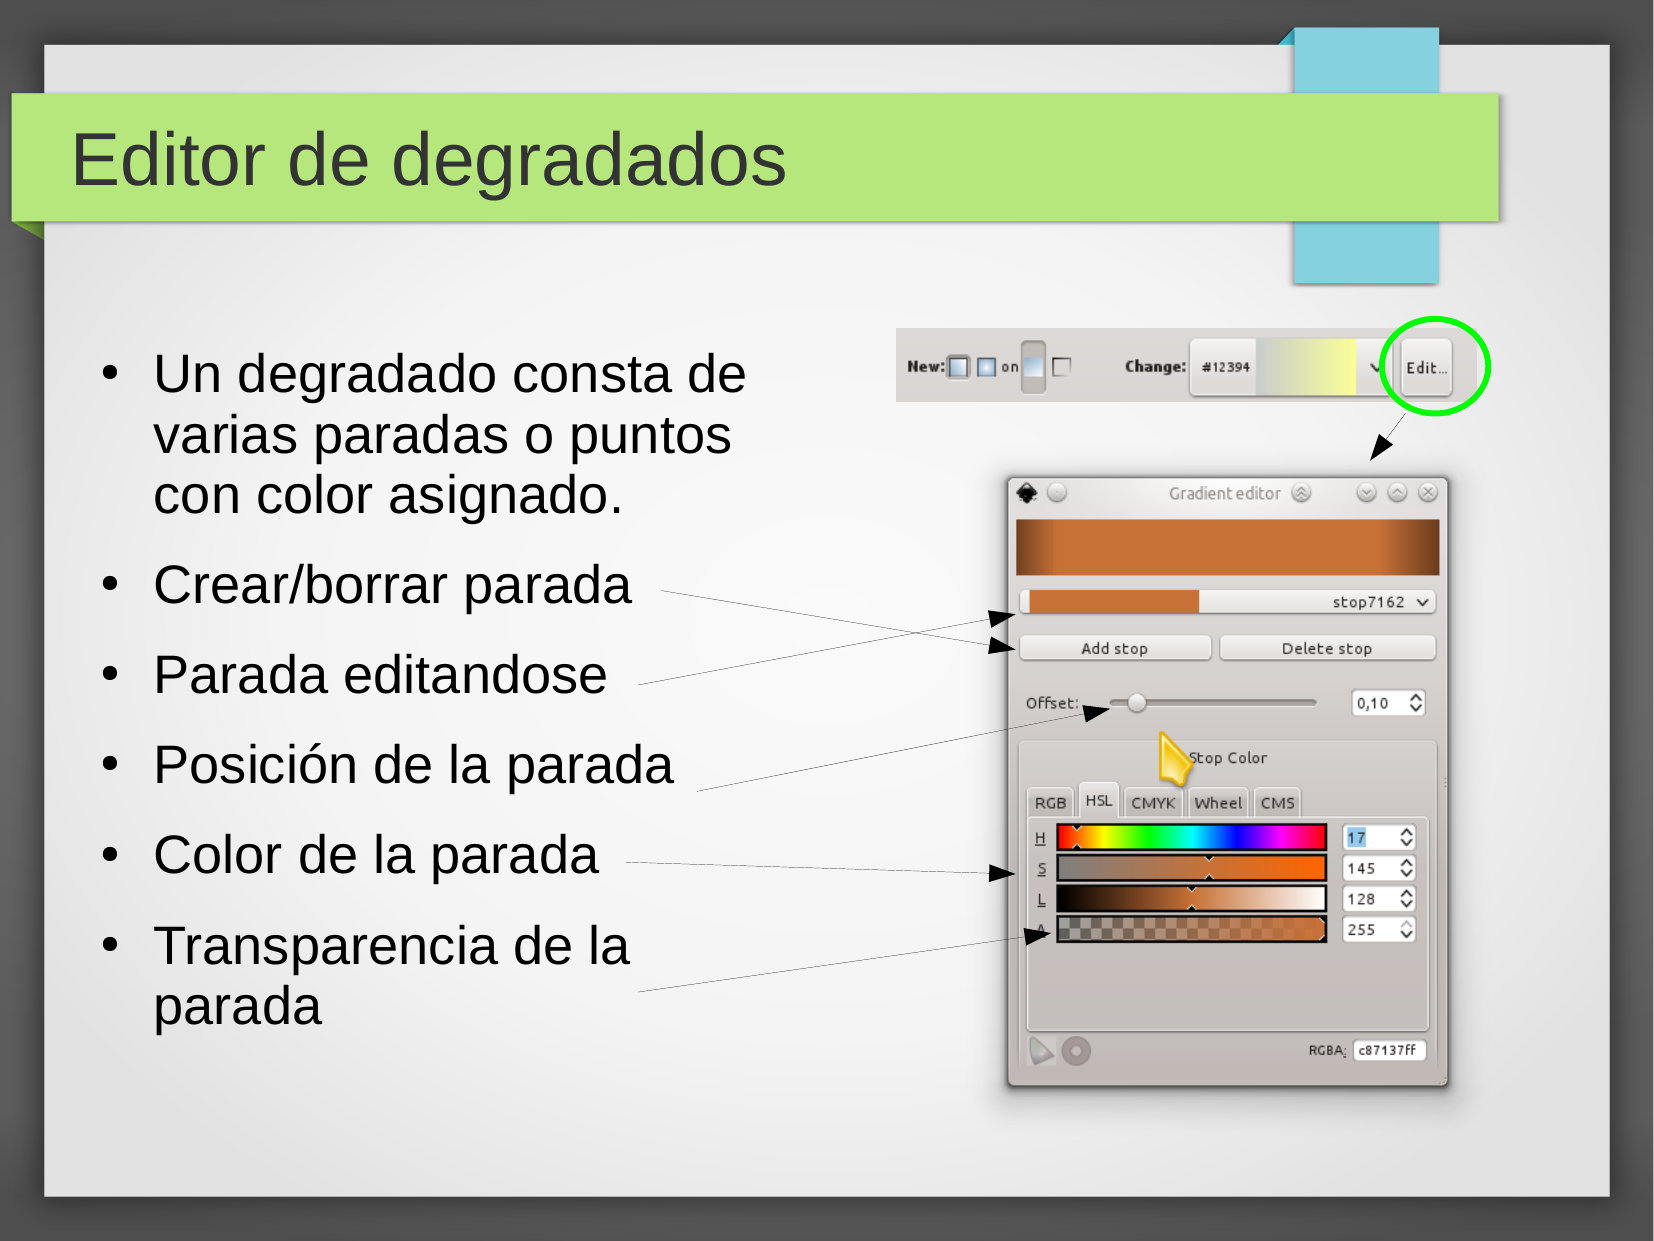

# Editor de degradados
Un degradado consta de varias paradas o puntos con color asignado.
Crear/borrar parada
Parada editandose
Posición de la parada
Color de la parada
Transparencia de la parada